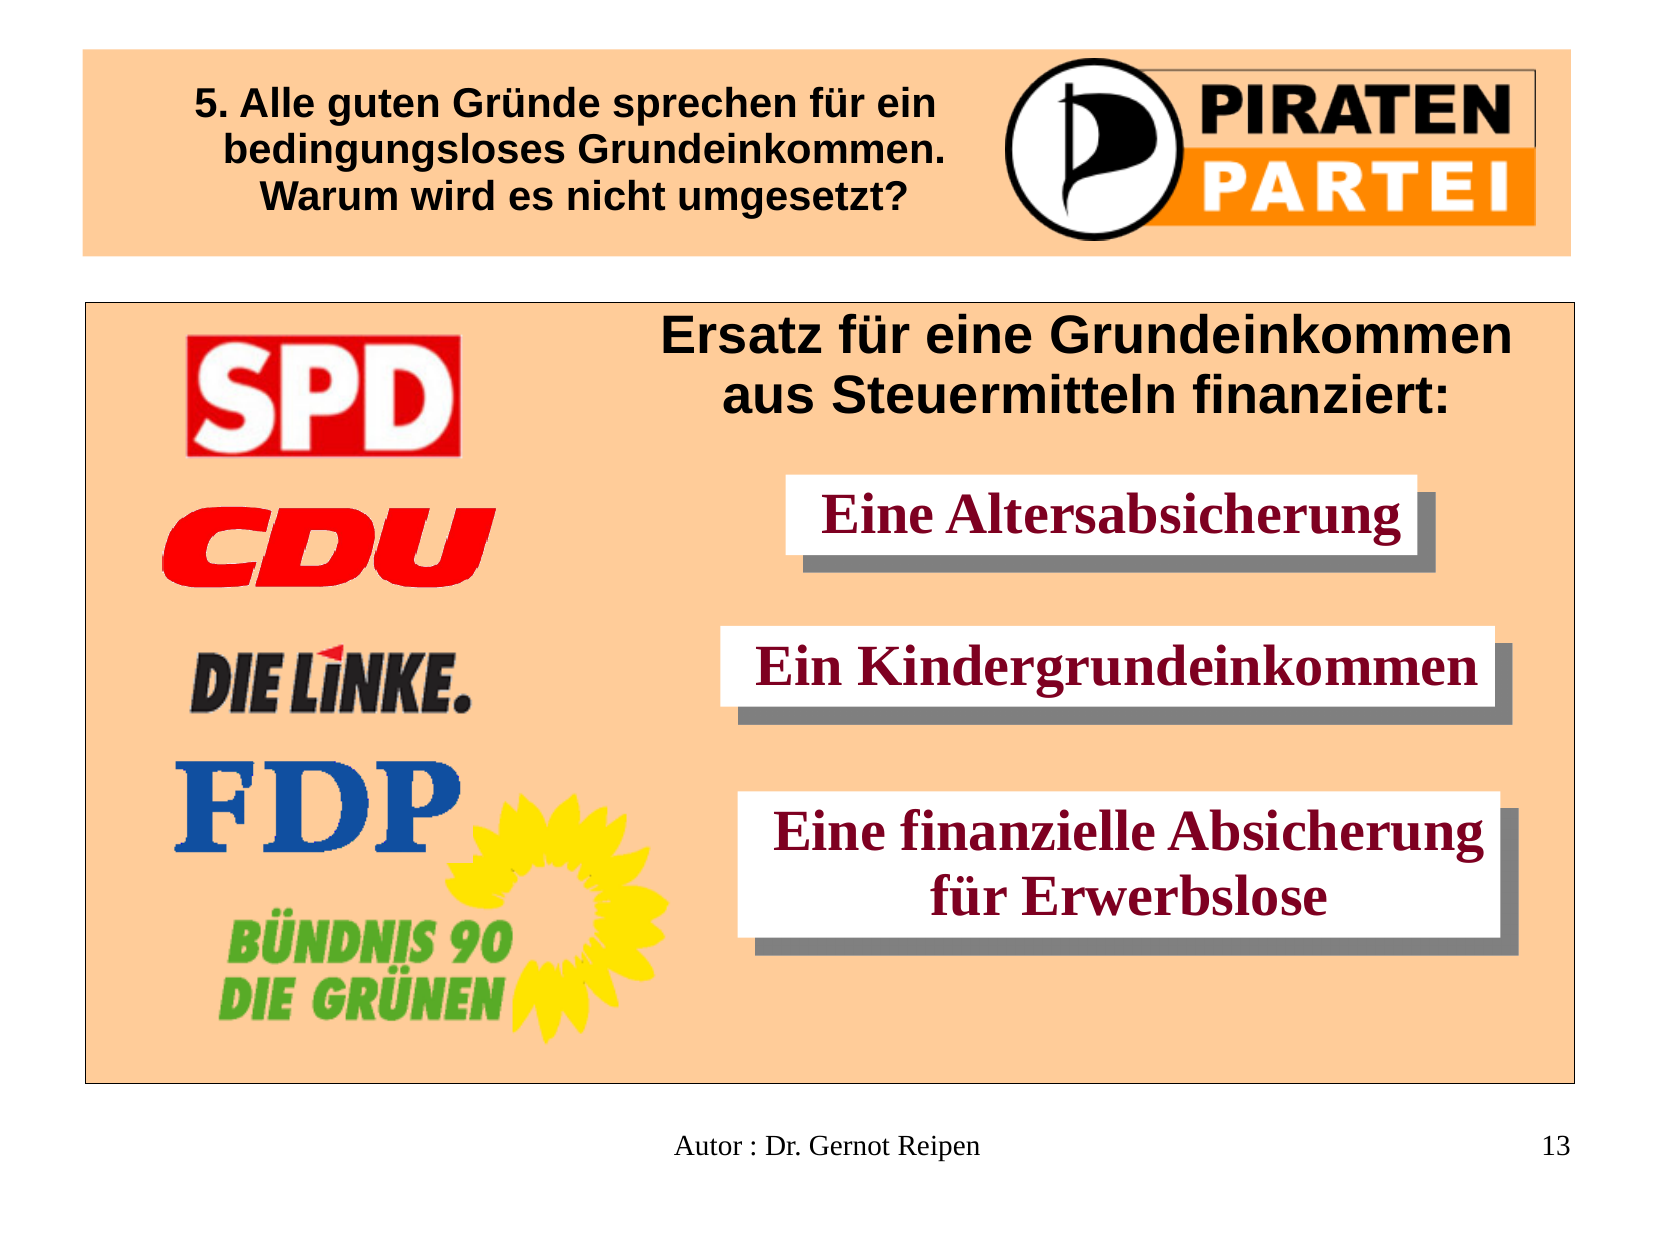

#
5. Alle guten Gründe sprechen für ein bedingungsloses Grundeinkommen. Warum wird es nicht umgesetzt?
Ersatz für eine Grundeinkommen
aus Steuermitteln finanziert:
Eine Altersabsicherung
Ein Kindergrundeinkommen
Eine finanzielle Absicherung
für Erwerbslose
Autor : Dr. Gernot Reipen
13